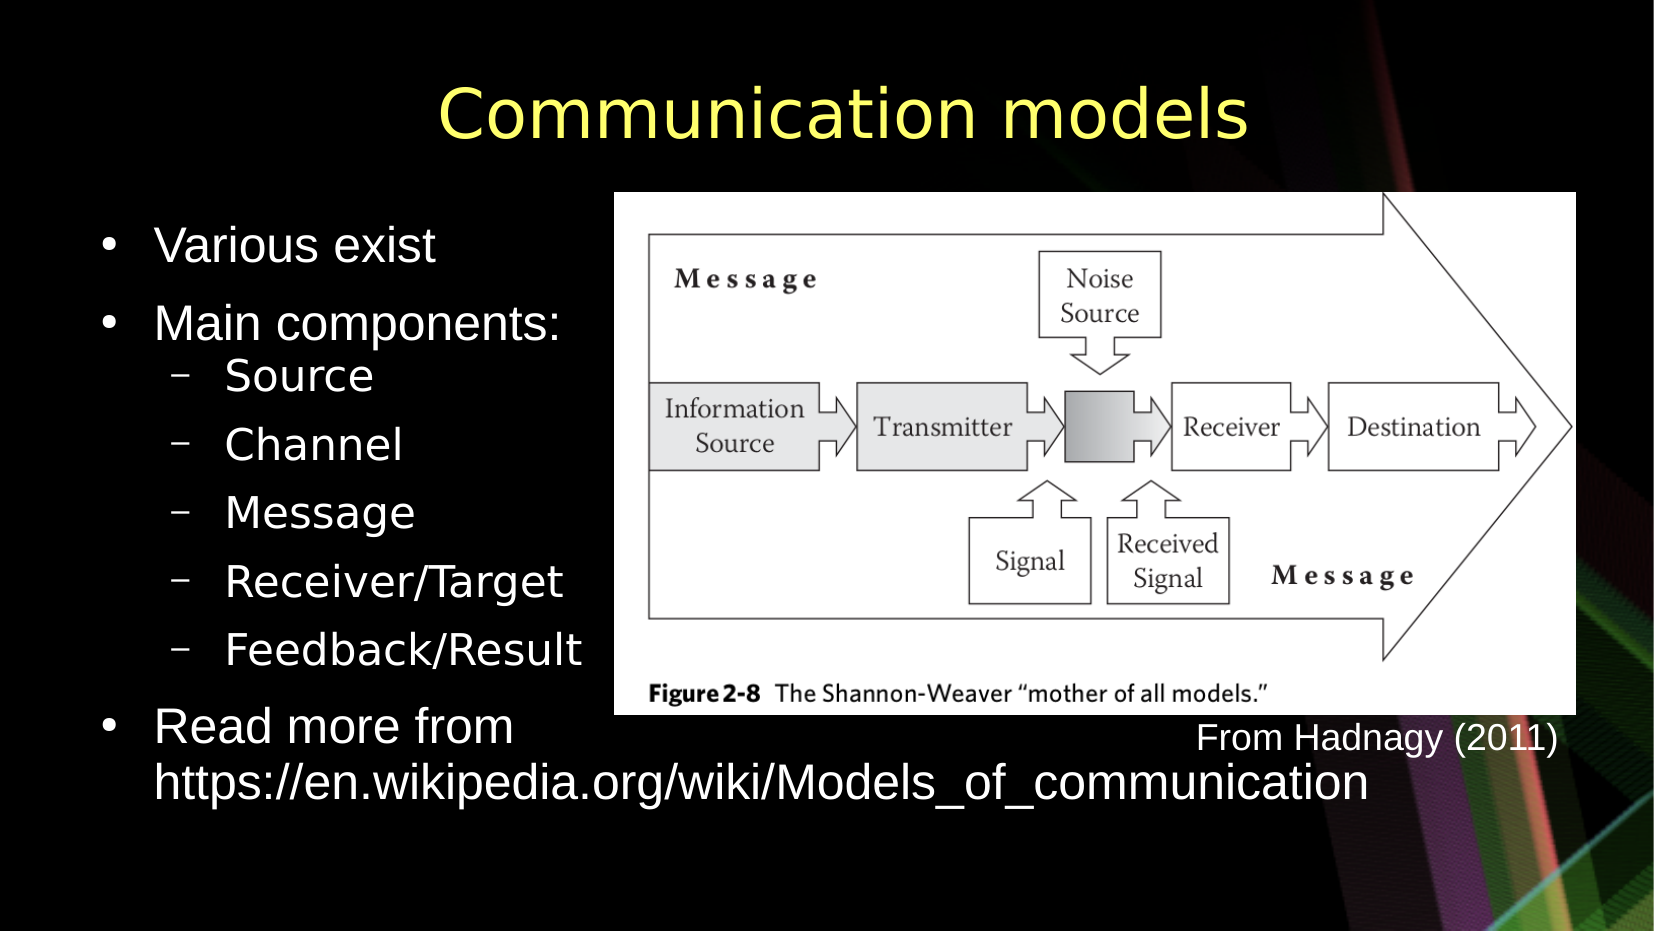

# Communication models
Various exist
Main components:
Source
Channel
Message
Receiver/Target
Feedback/Result
Read more from https://en.wikipedia.org/wiki/Models_of_communication
From Hadnagy (2011)